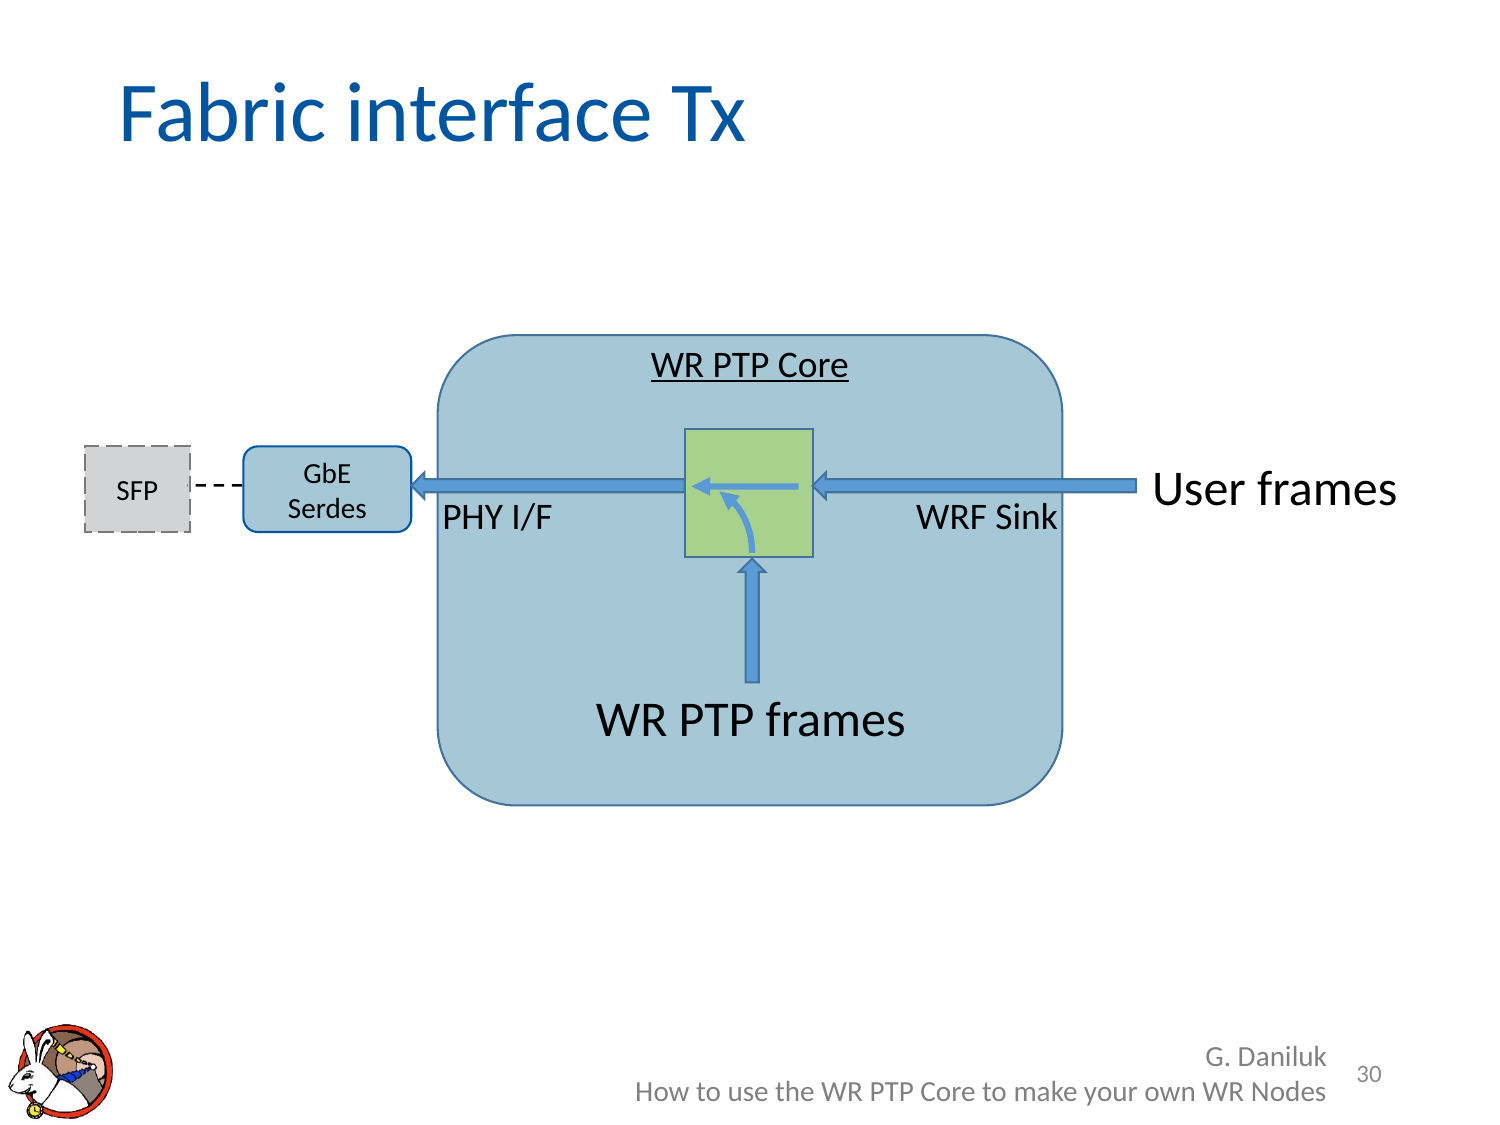

# Fabric interface Tx
WR PTP Core
SFP
GbE Serdes
User frames
PHY I/F
WRF Sink
WR PTP frames
G. Daniluk
How to use the WR PTP Core to make your own WR Nodes